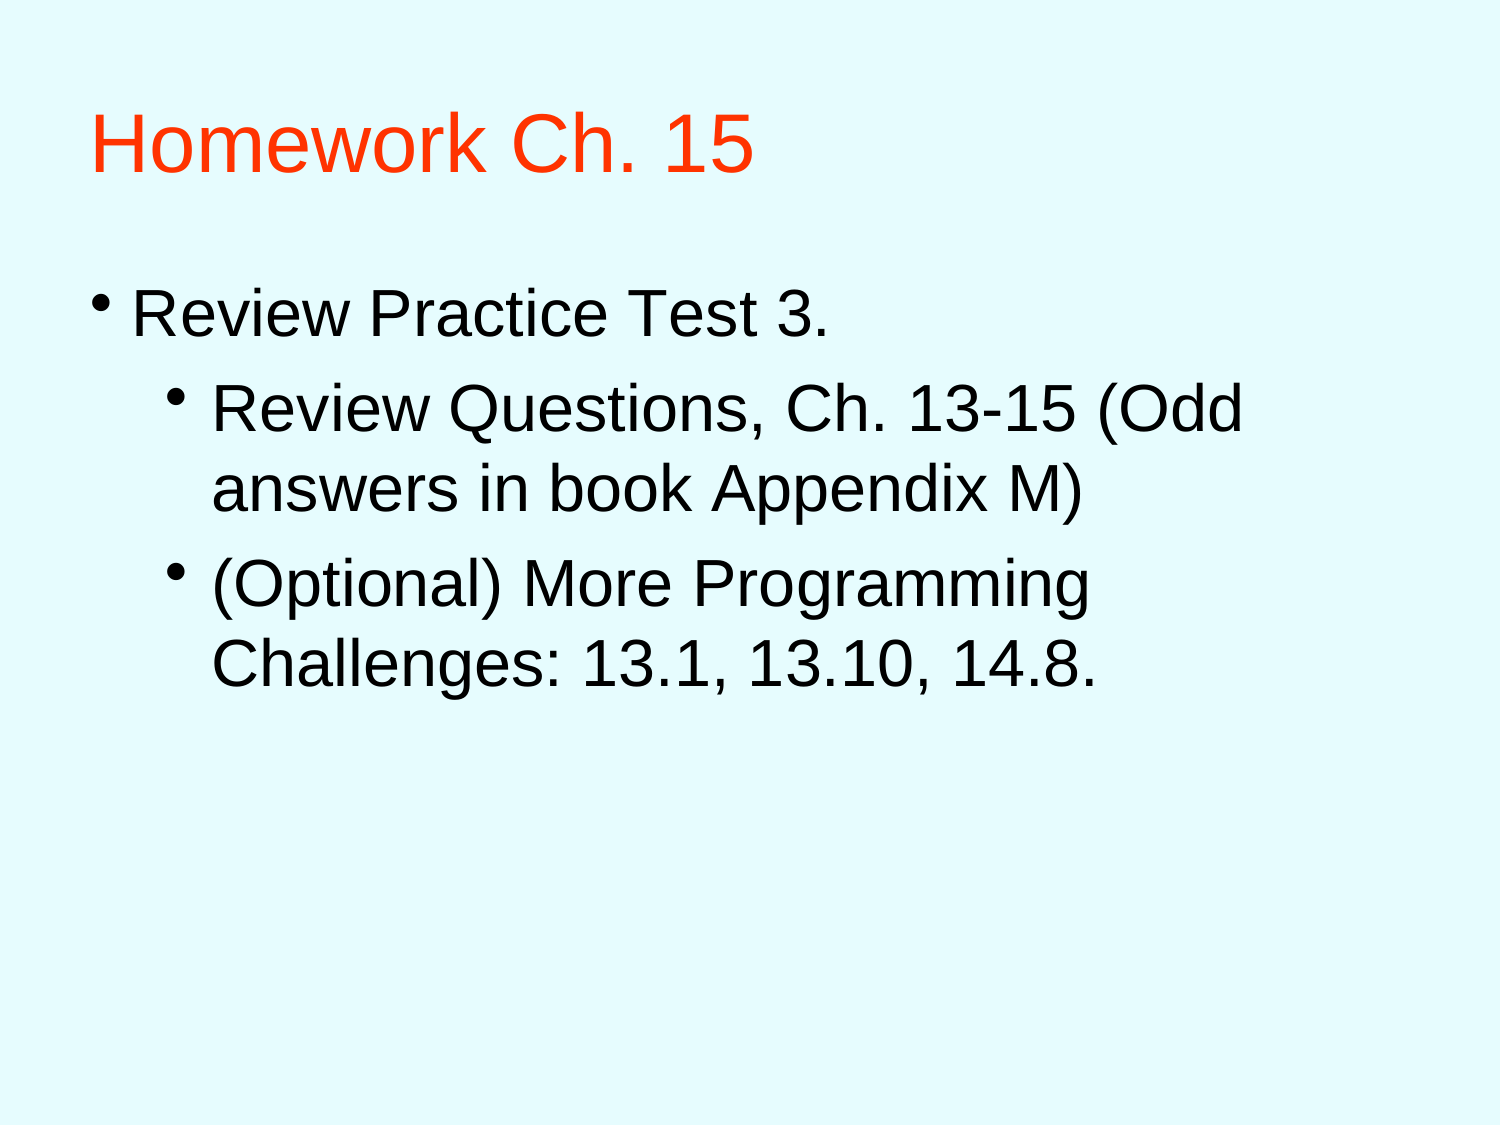

# Homework Ch. 15
 Review Practice Test 3.
Review Questions, Ch. 13-15 (Odd answers in book Appendix M)
(Optional) More Programming Challenges: 13.1, 13.10, 14.8.